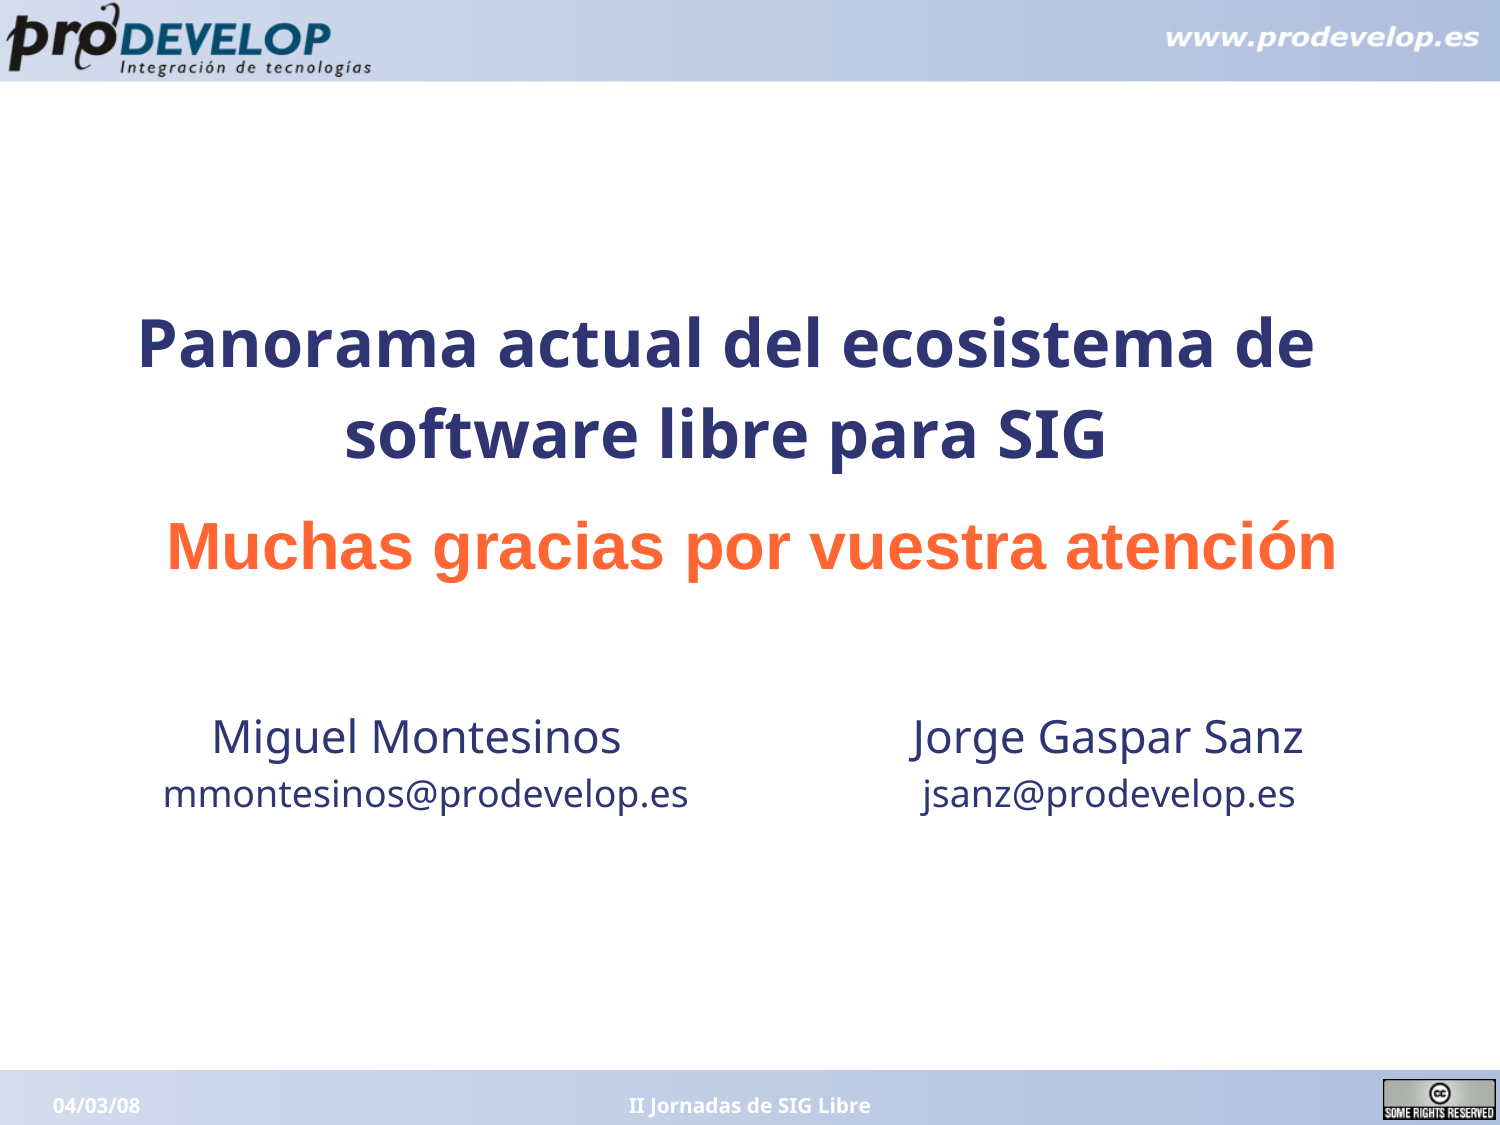

# Panorama actual del ecosistema de software libre para SIG
Muchas gracias por vuestra atención
 Miguel Montesinos 		Jorge Gaspar Sanz
mmontesinos@prodevelop.es 		 jsanz@prodevelop.es
25/10/2006
56
Plan Difusión Interna gvSIG v. 2.0